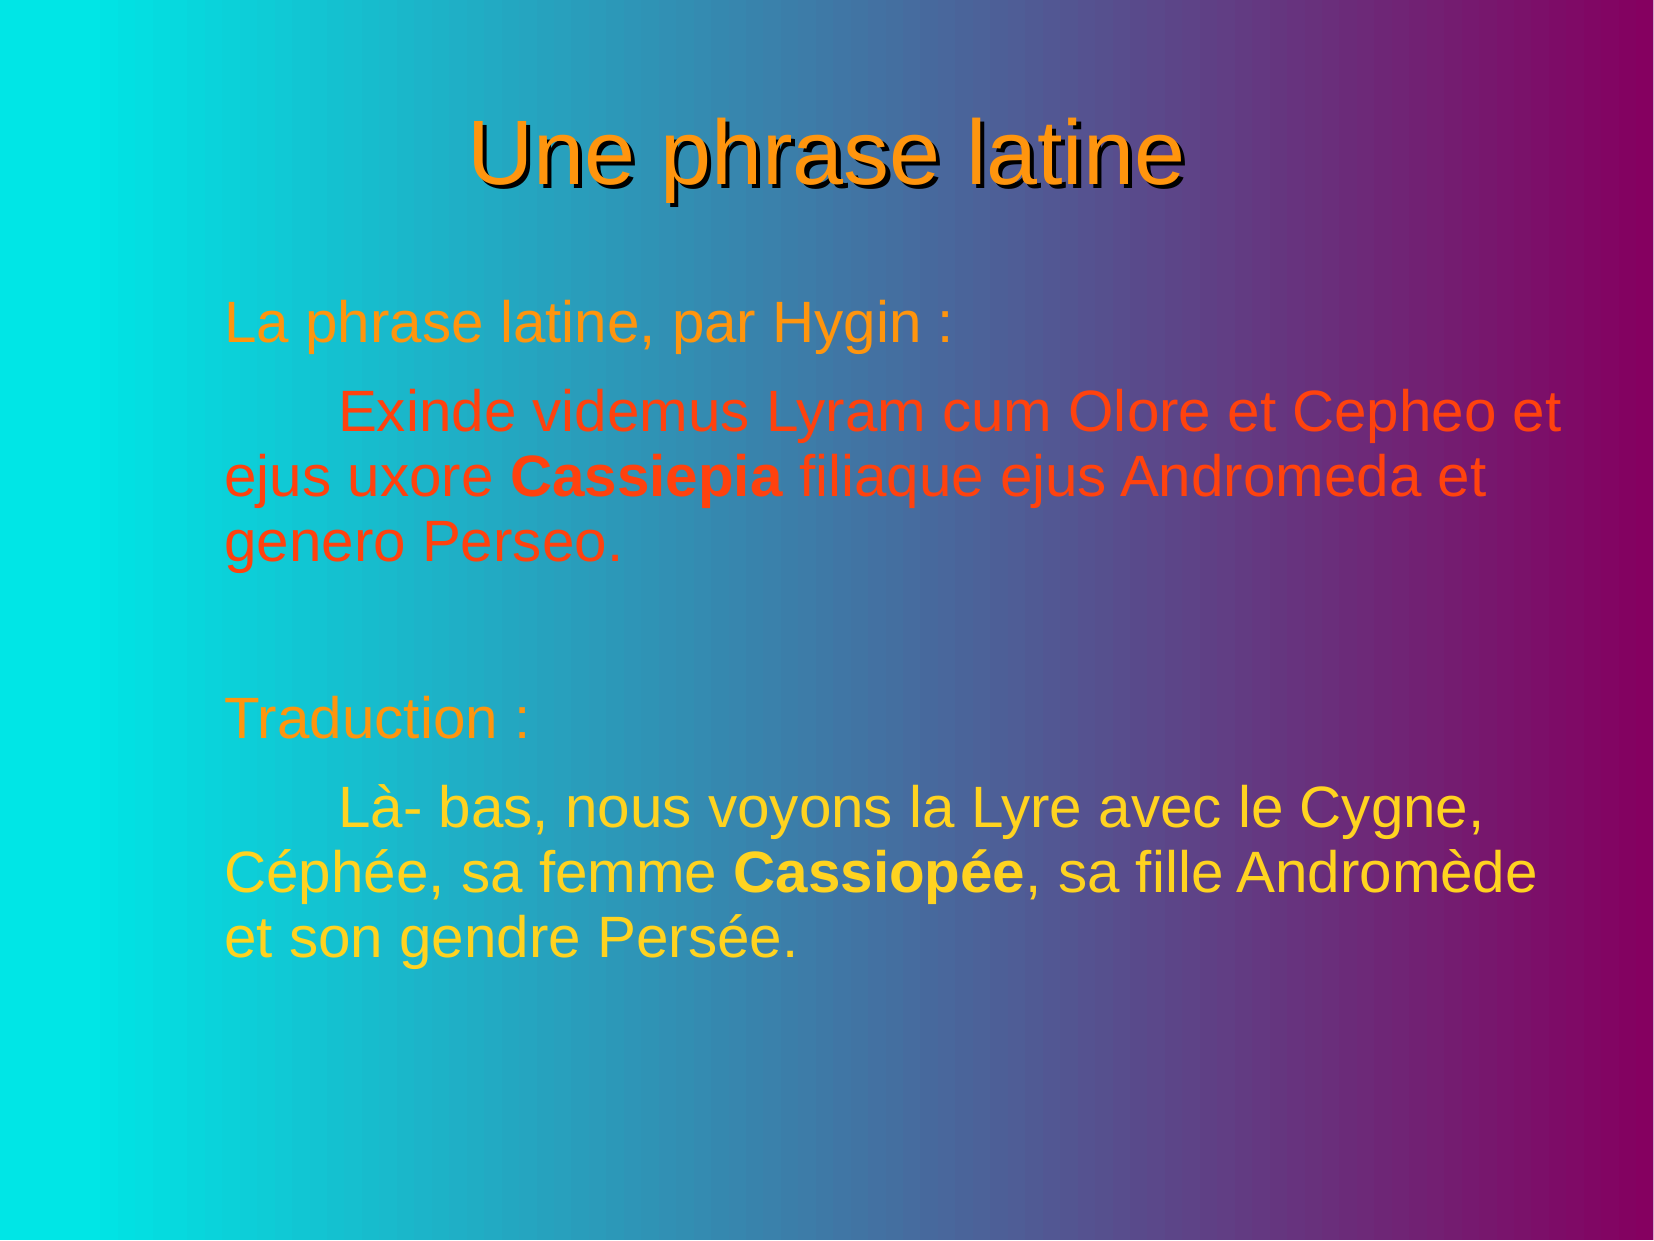

# Une phrase latine
La phrase latine, par Hygin :
 Exinde videmus Lyram cum Olore et Cepheo et ejus uxore Cassiepia filiaque ejus Andromeda et genero Perseo.
Traduction :
 Là- bas, nous voyons la Lyre avec le Cygne, Céphée, sa femme Cassiopée, sa fille Andromède et son gendre Persée.